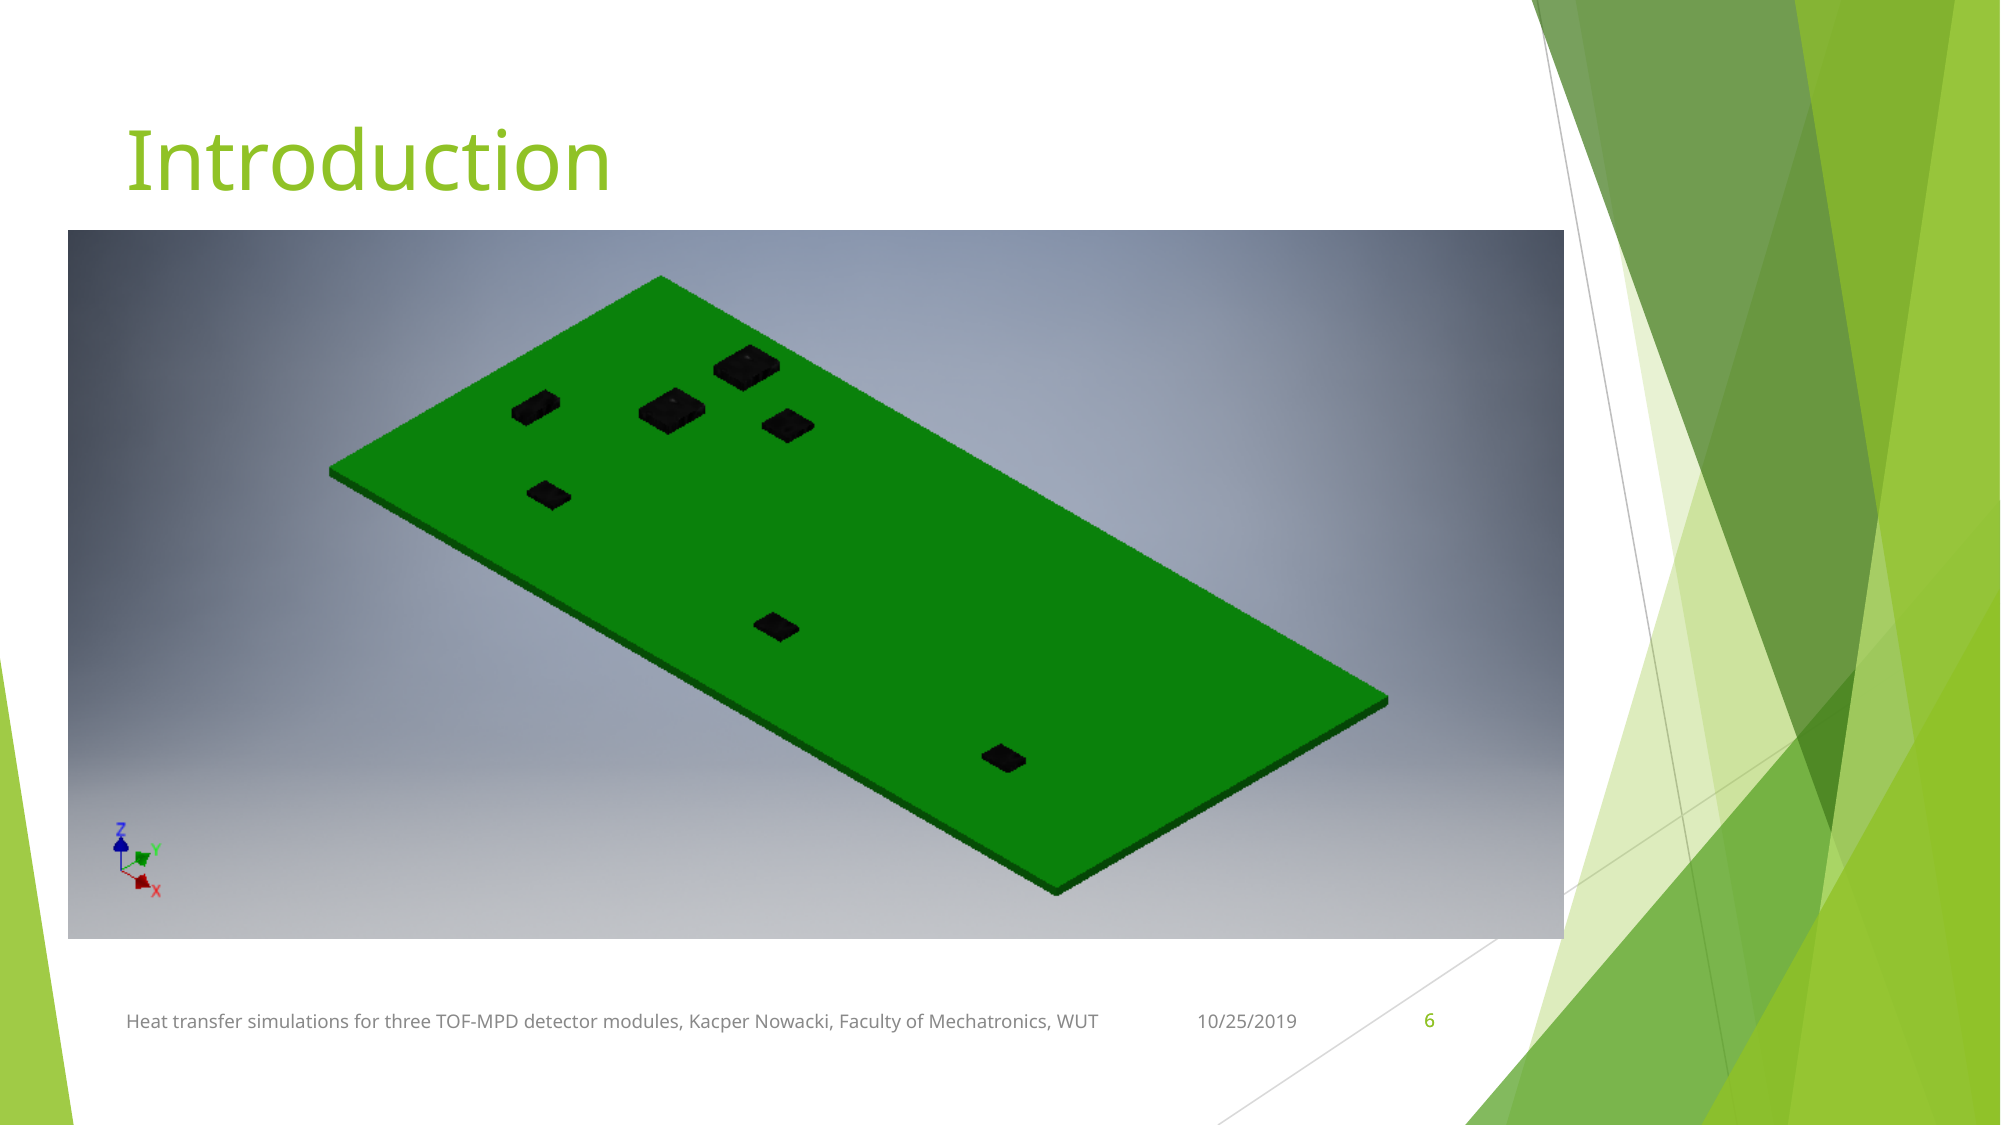

# Introduction
Heat transfer simulations for three TOF-MPD detector modules, Kacper Nowacki, Faculty of Mechatronics, WUT
10/25/2019